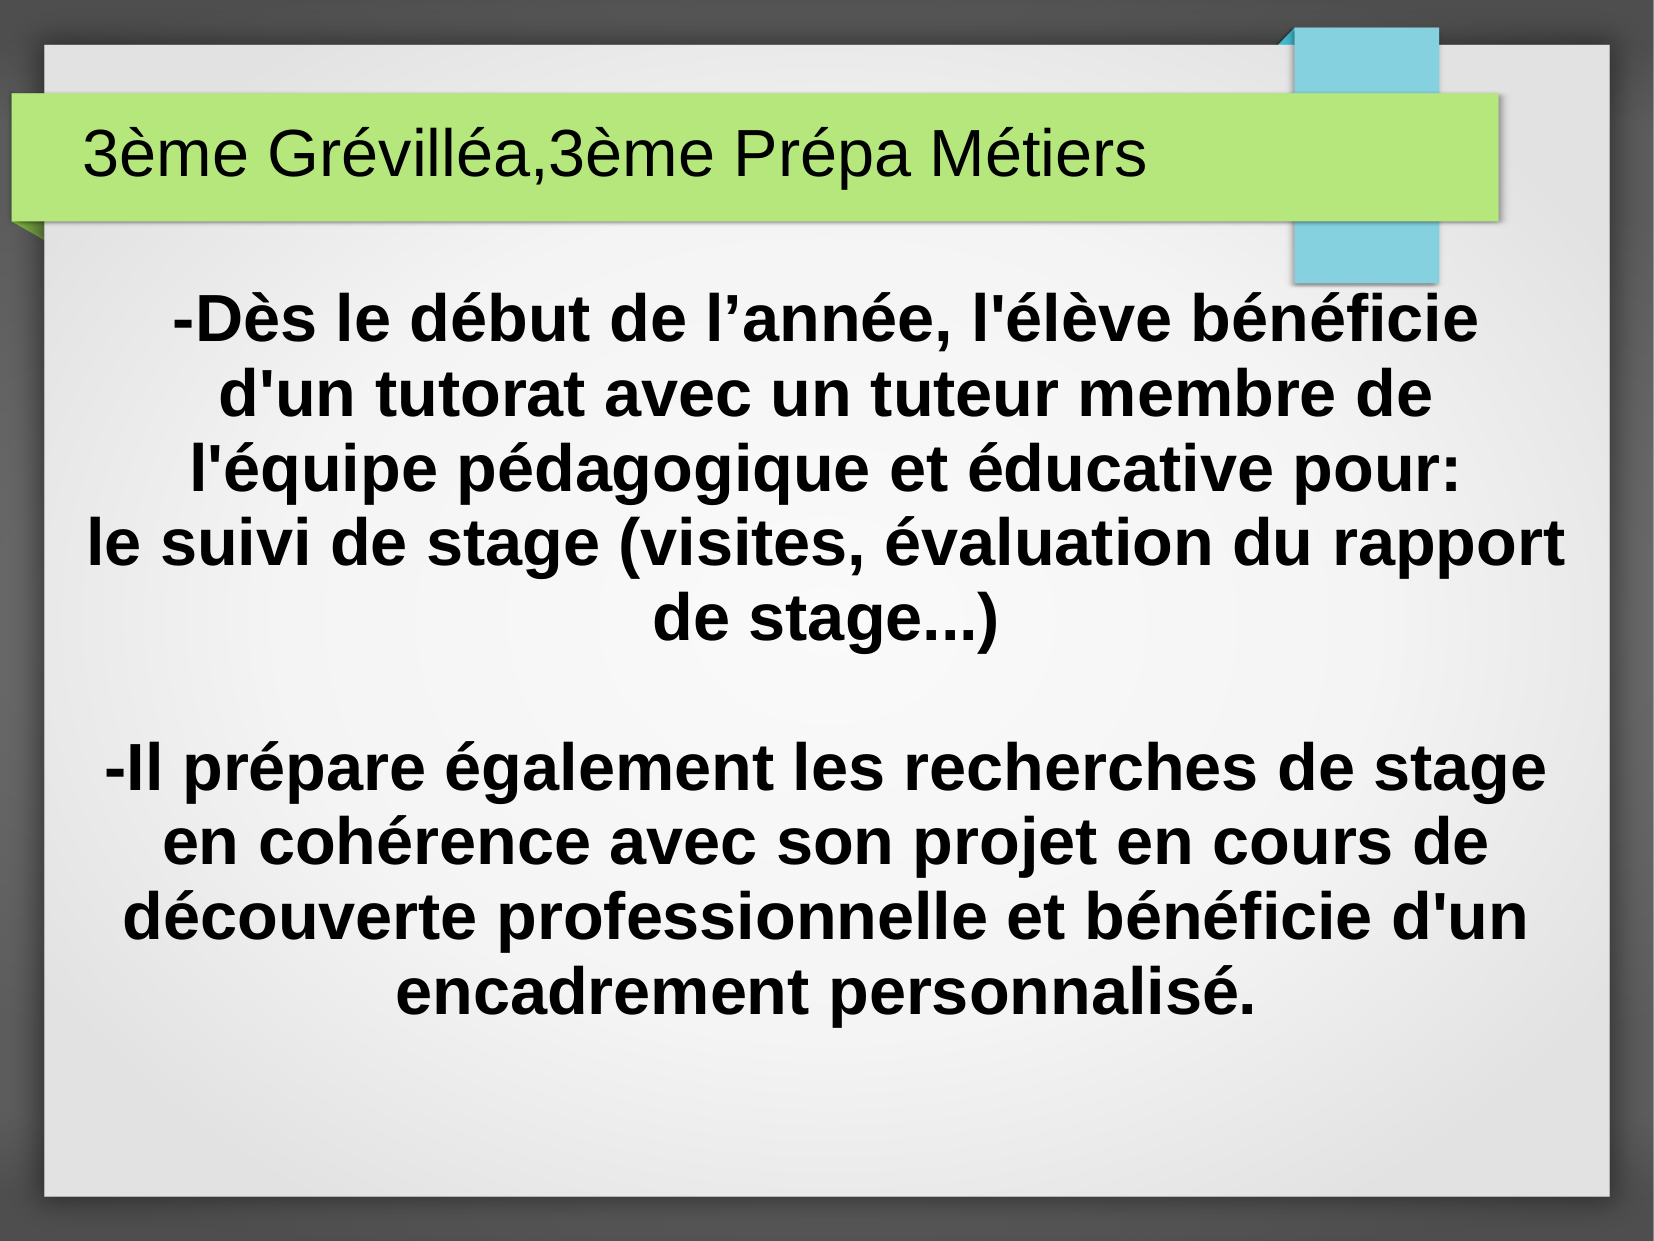

# 3ème Grévilléa,3ème Prépa Métiers
-Dès le début de l’année, l'élève bénéficie
d'un tutorat avec un tuteur membre de
l'équipe pédagogique et éducative pour:
le suivi de stage (visites, évaluation du rapport de stage...)
-Il prépare également les recherches de stage en cohérence avec son projet en cours de découverte professionnelle et bénéficie d'un encadrement personnalisé.